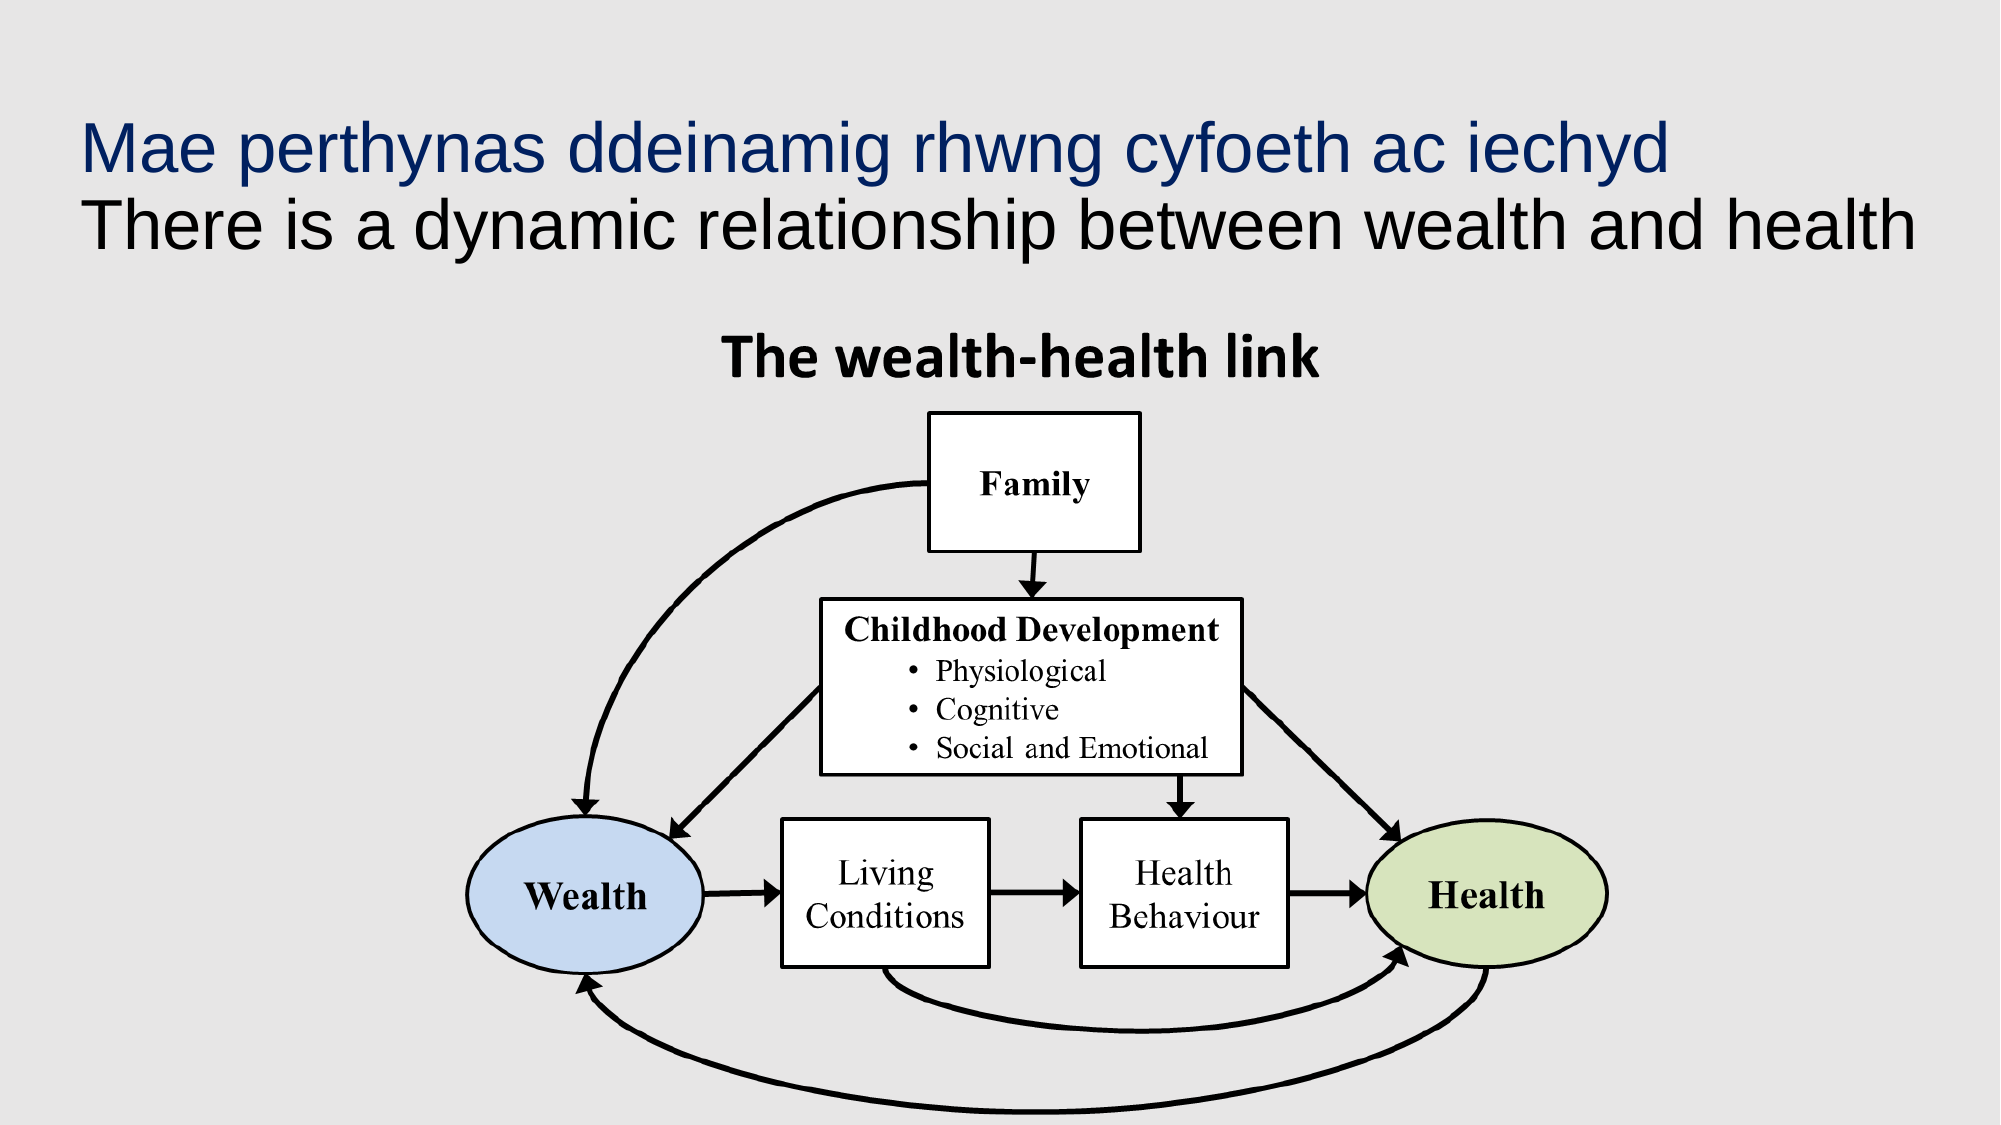

# Mae perthynas ddeinamig rhwng cyfoeth ac iechyd There is a dynamic relationship between wealth and health